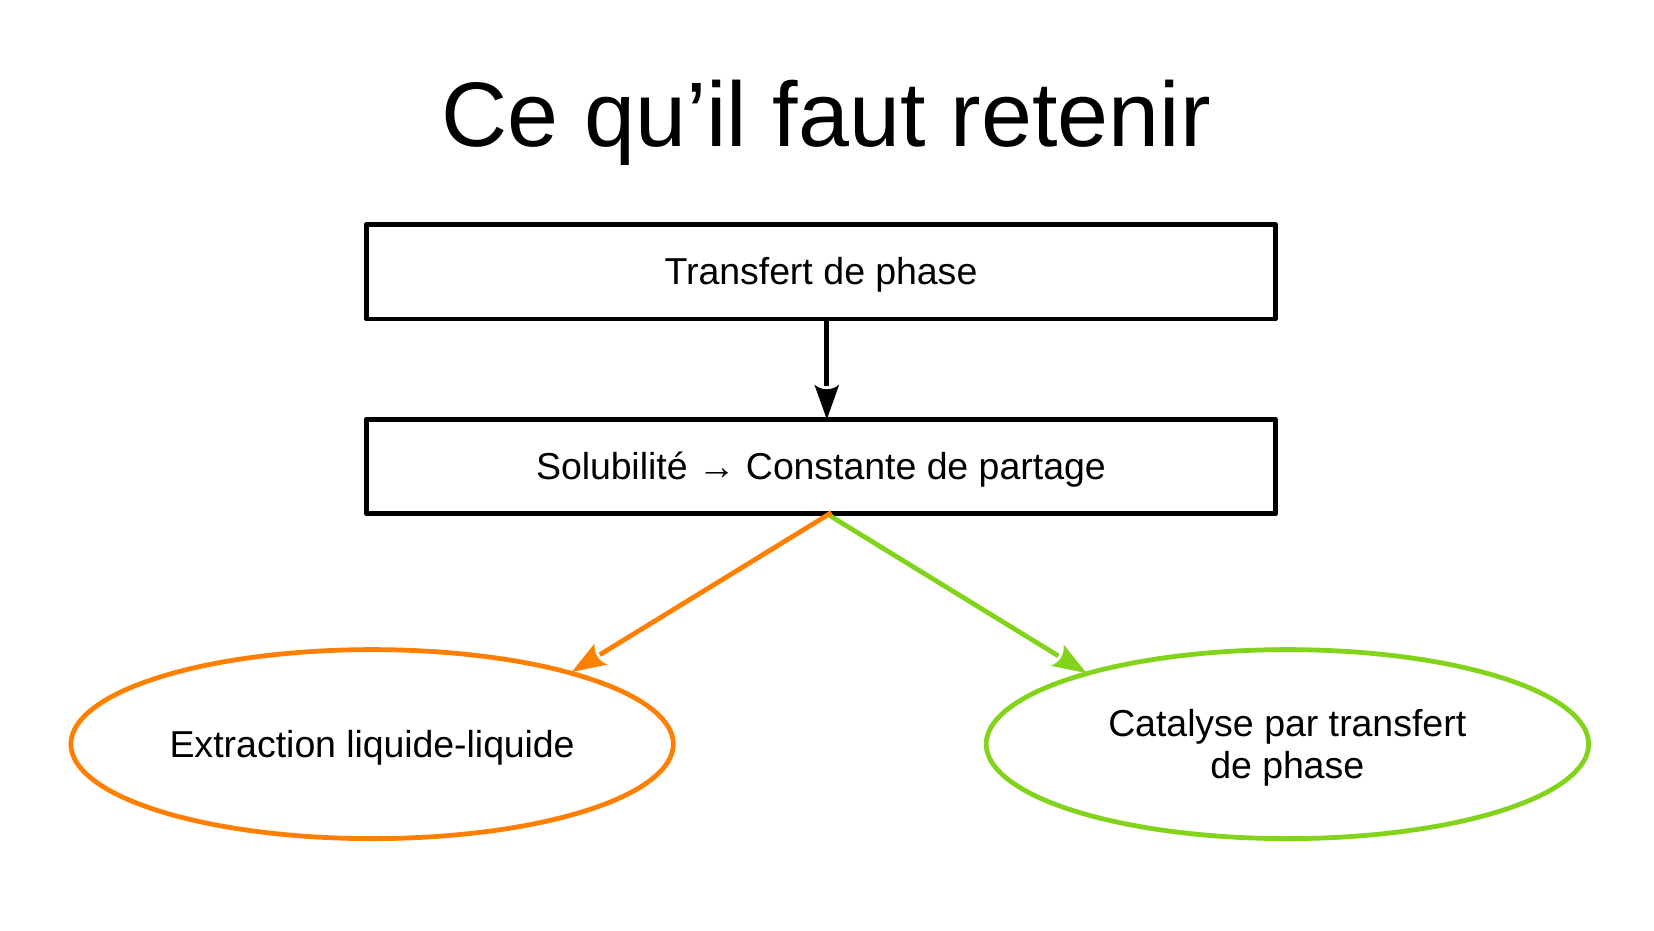

# Ce qu’il faut retenir
Transfert de phase
Solubilité → Constante de partage
Extraction liquide-liquide
Catalyse par transfert
de phase